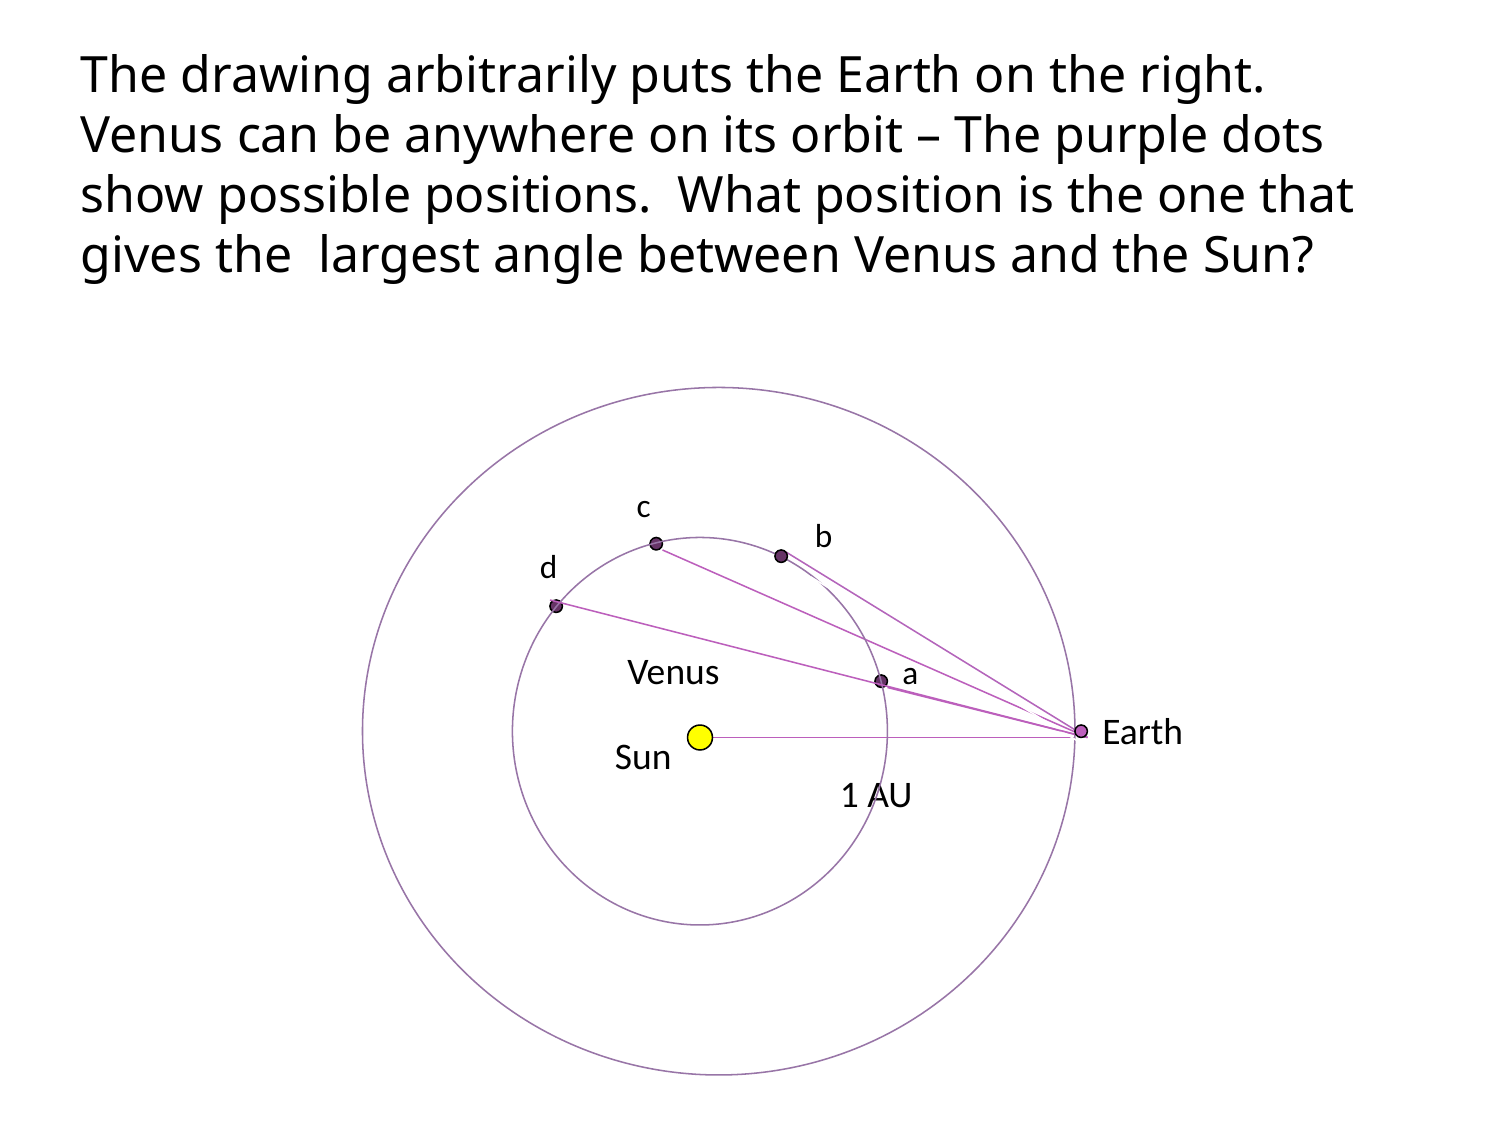

The drawing arbitrarily puts the Earth on the right. Venus can be anywhere on its orbit – The purple dots show possible positions. What position is the one that gives the largest angle between Venus and the Sun?
c
b
d
Venus
a
Earth
Sun
1 AU